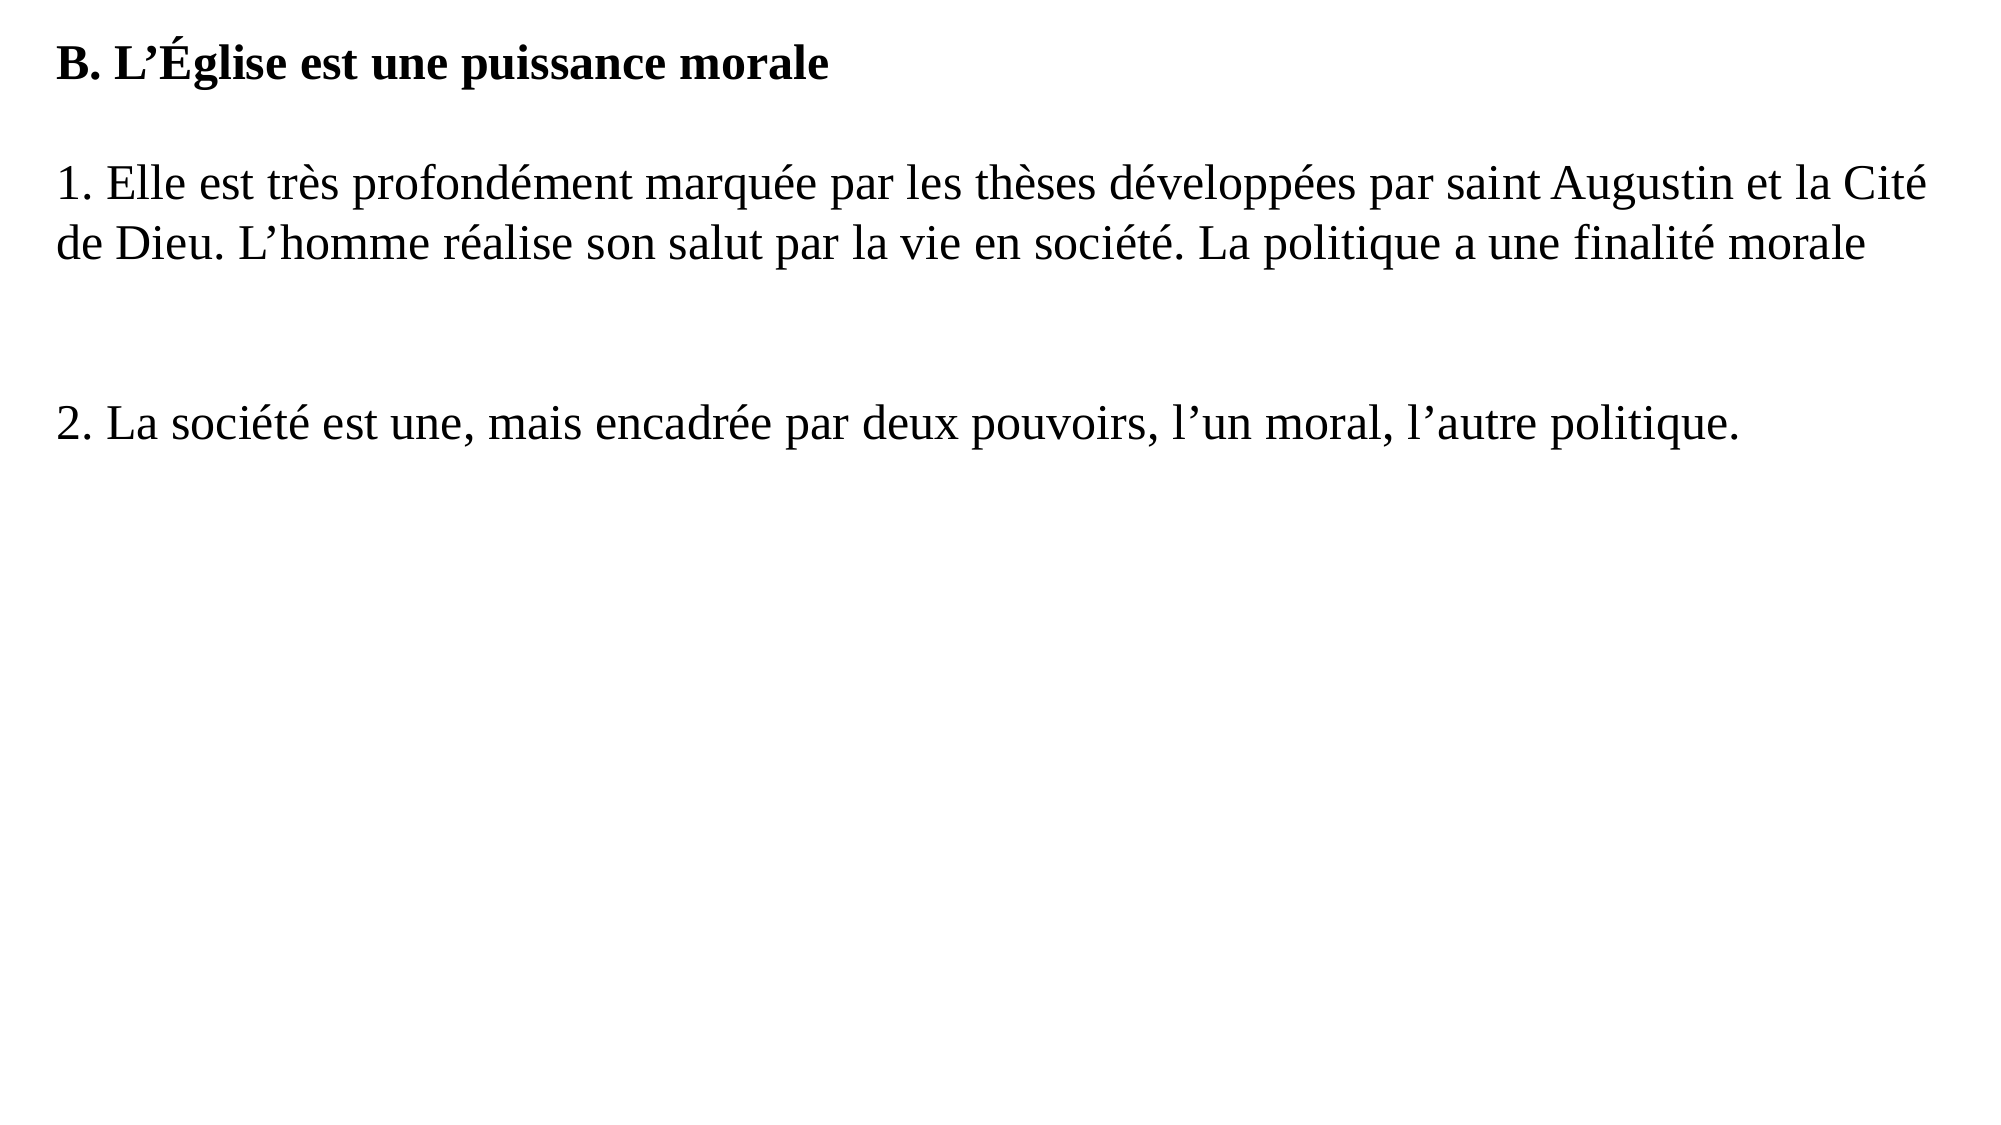

B. L’Église est une puissance morale
1. Elle est très profondément marquée par les thèses développées par saint Augustin et la Cité de Dieu. L’homme réalise son salut par la vie en société. La politique a une finalité morale
2. La société est une, mais encadrée par deux pouvoirs, l’un moral, l’autre politique.